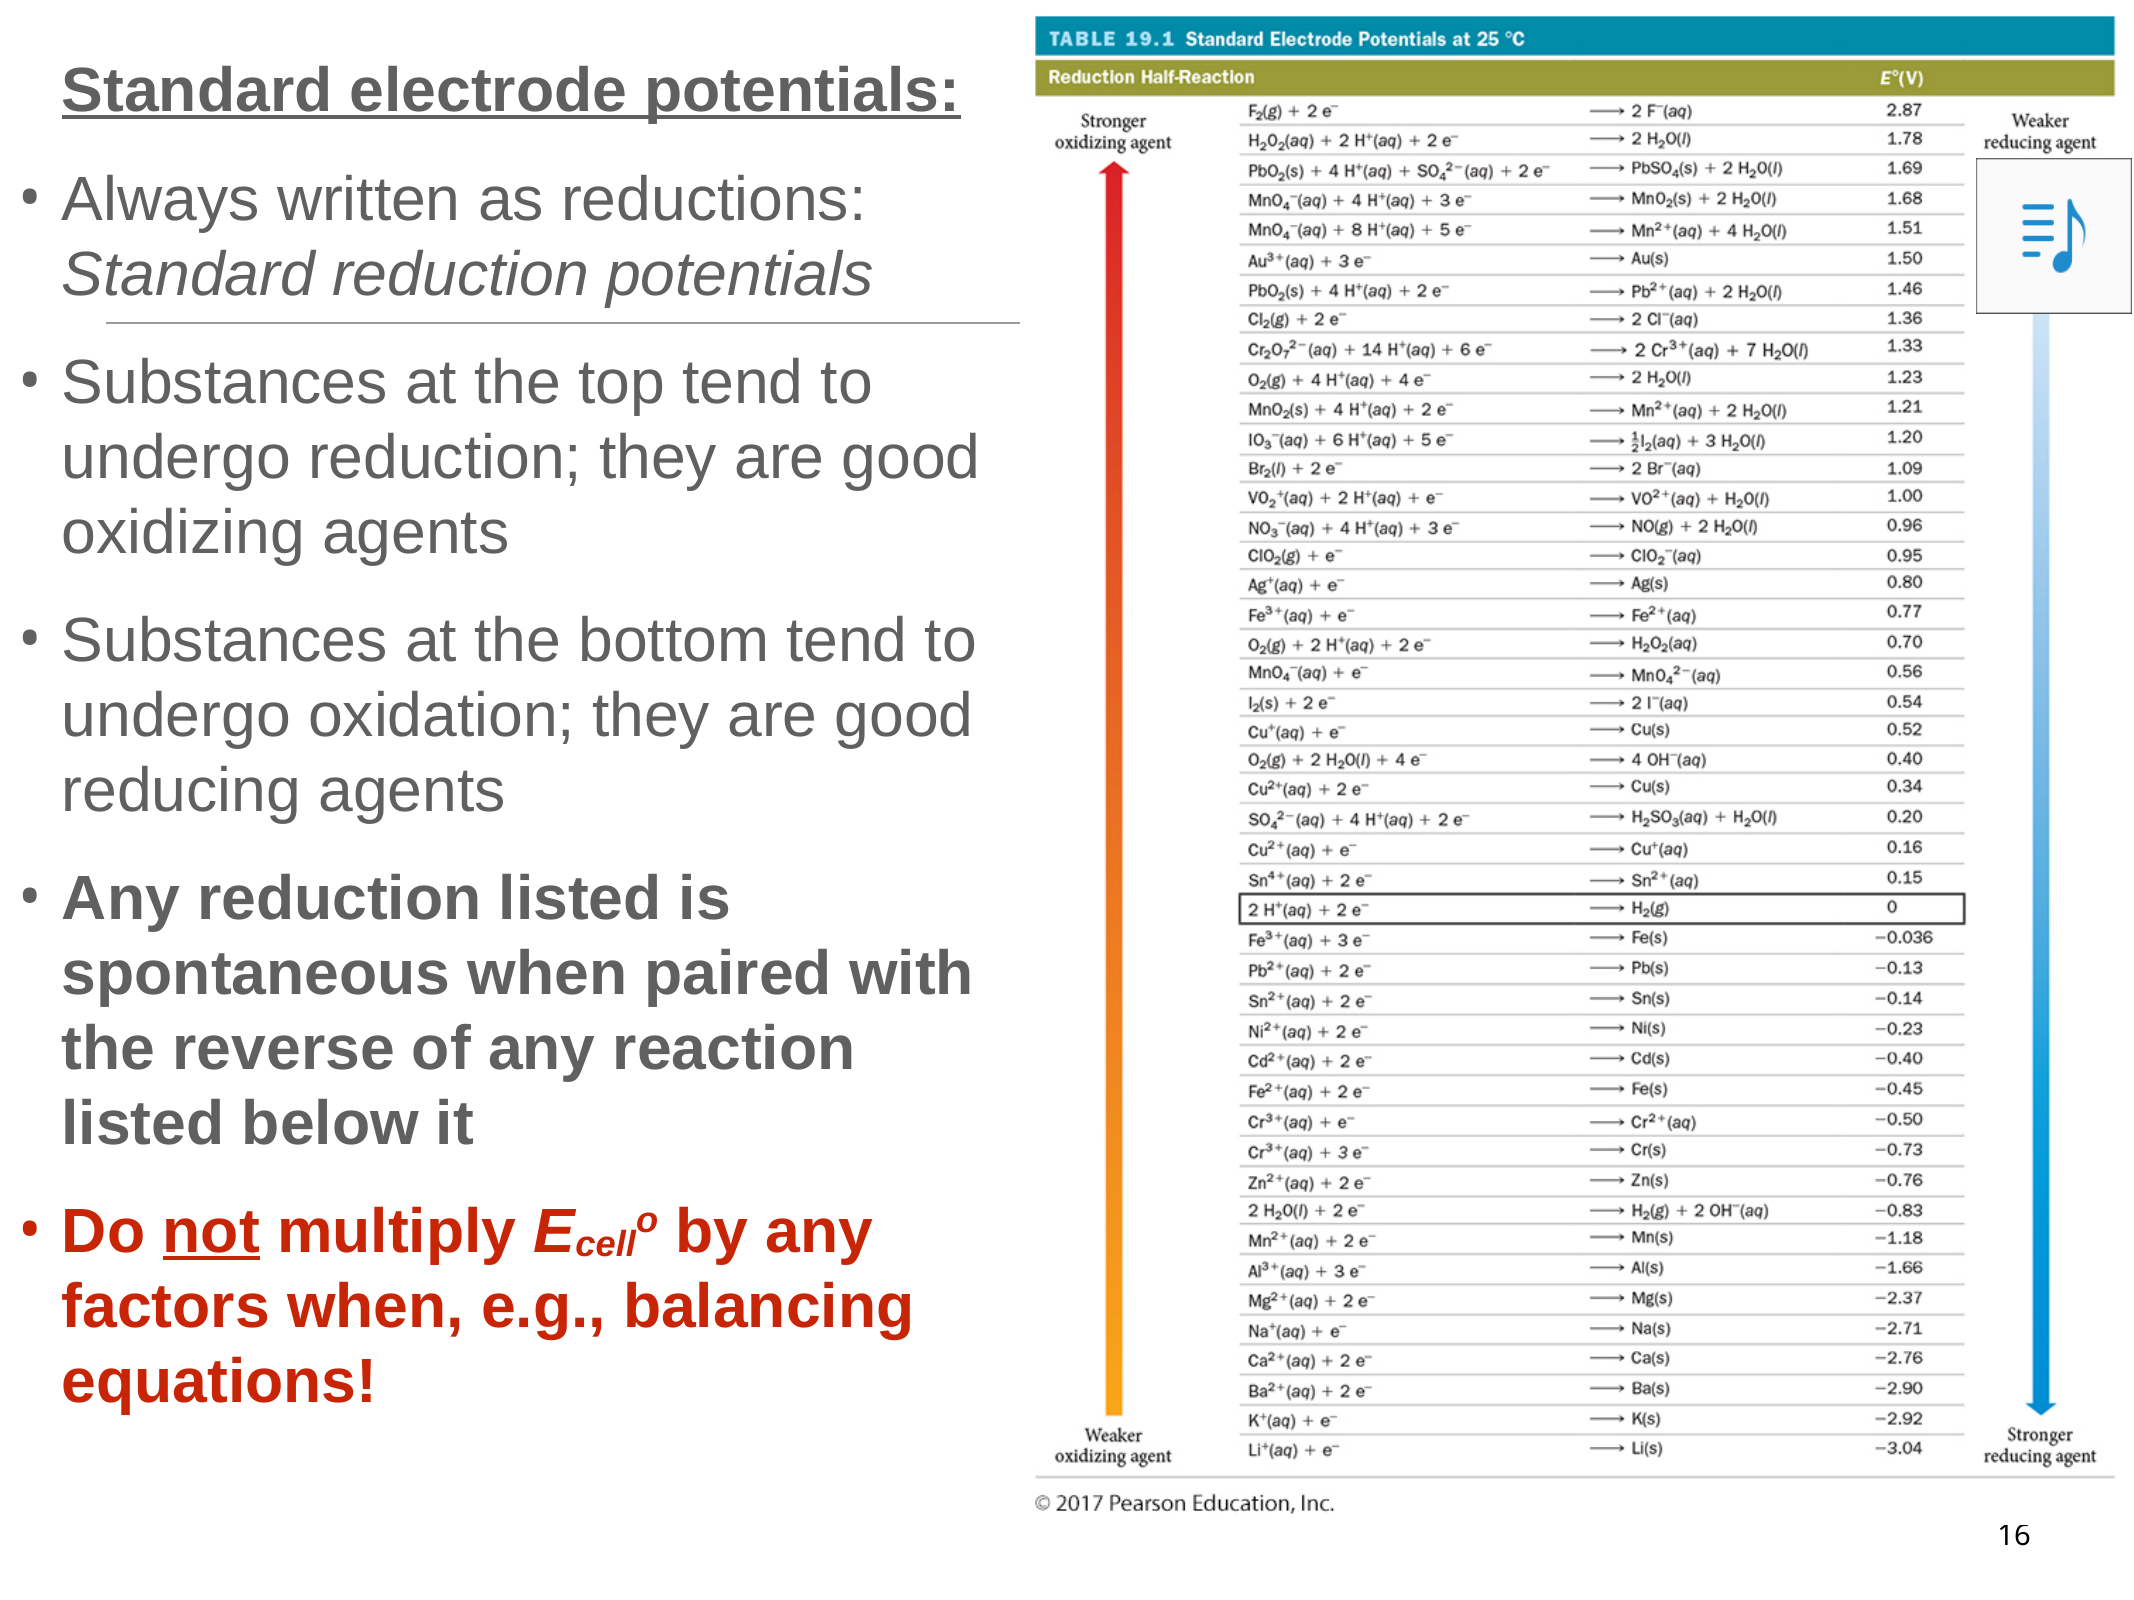

# Standard electrode potentials:
Always written as reductions: Standard reduction potentials
Substances at the top tend to undergo reduction; they are good oxidizing agents
Substances at the bottom tend to undergo oxidation; they are good reducing agents
Any reduction listed is spontaneous when paired with the reverse of any reaction listed below it
Do not multiply Ecello by any factors when, e.g., balancing equations!
16